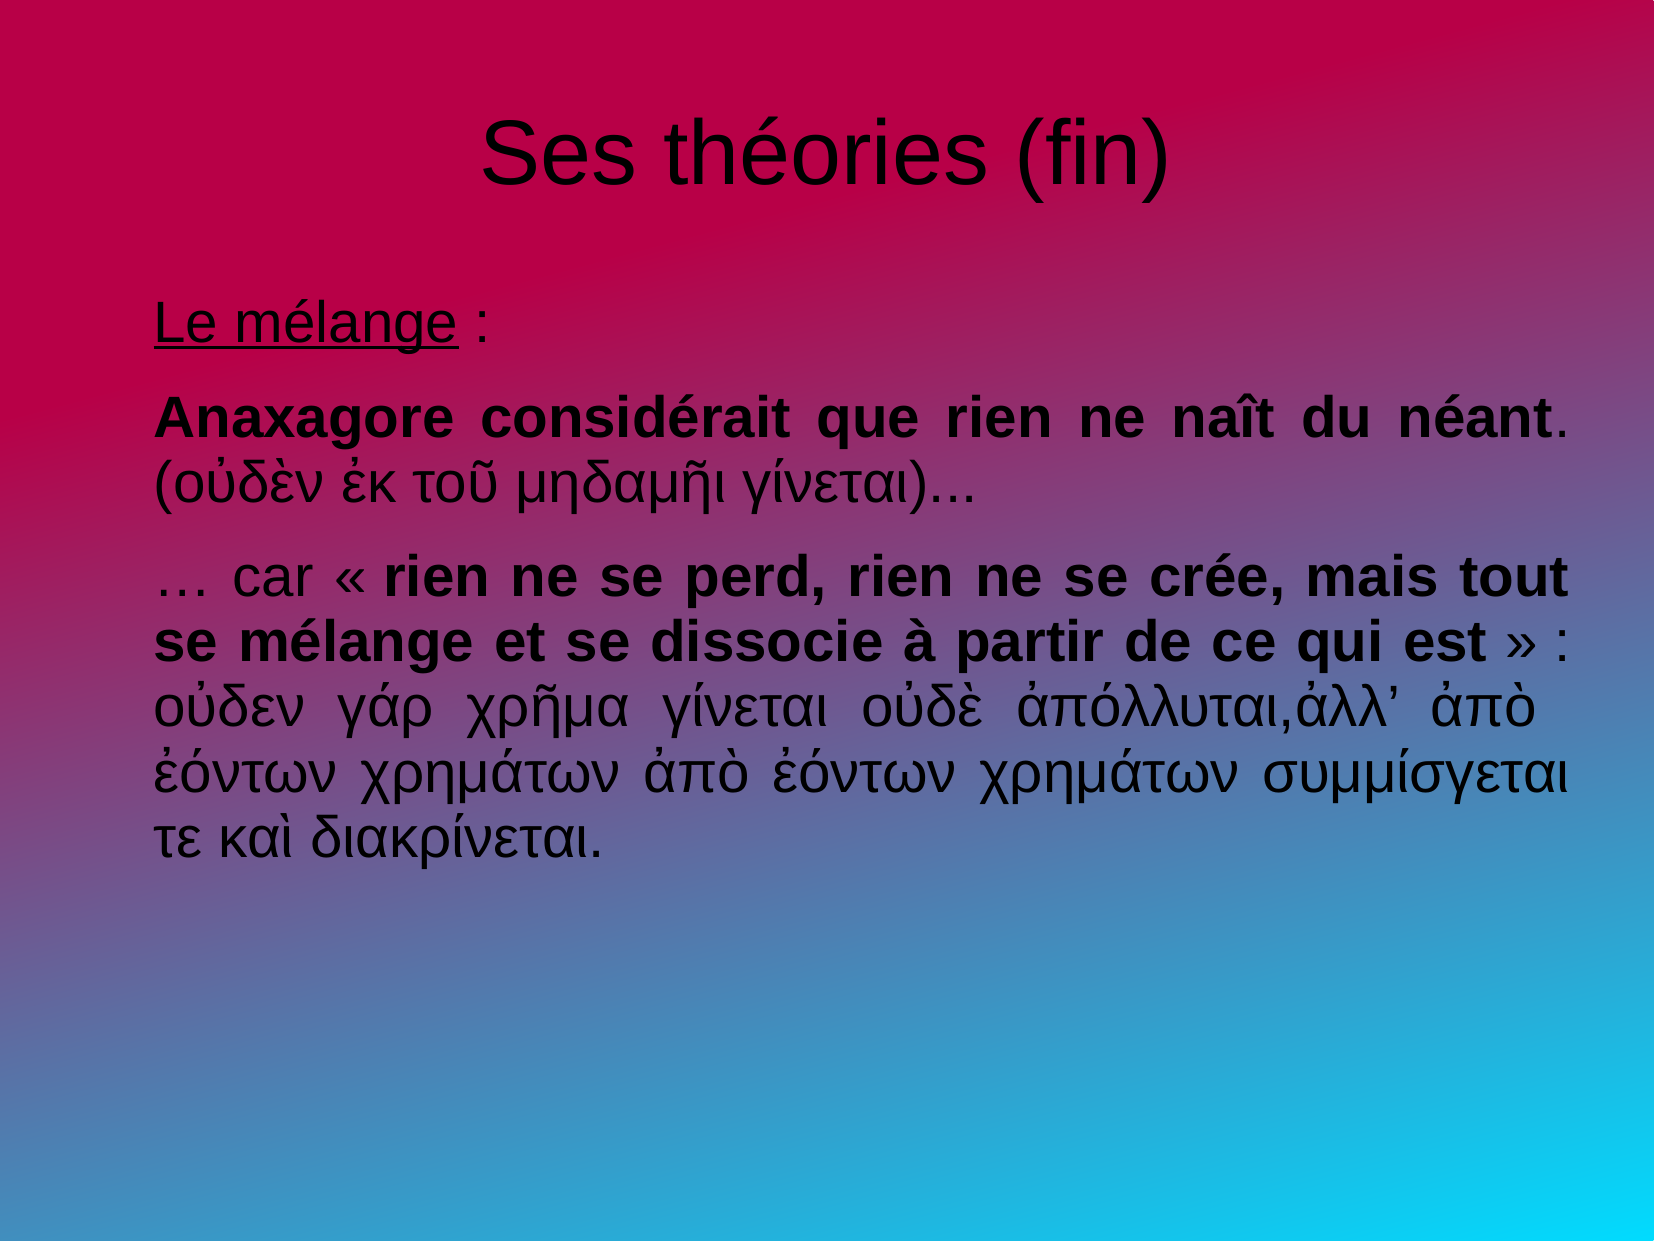

# Ses théories (fin)
Le mélange :
Anaxagore considérait que rien ne naît du néant. (οὐδὲν ἐκ τοῦ μηδαμῆι γίνεται)...
… car « rien ne se perd, rien ne se crée, mais tout se mélange et se dissocie à partir de ce qui est » : οὐδεν γάρ χρῆμα γίνεται οὐδὲ ἀπόλλυται,ἀλλ’ ἀπὸ ἐόντων χρημάτων ἀπὸ ἐόντων χρημάτων συμμίσγεται τε καὶ διακρίνεται.